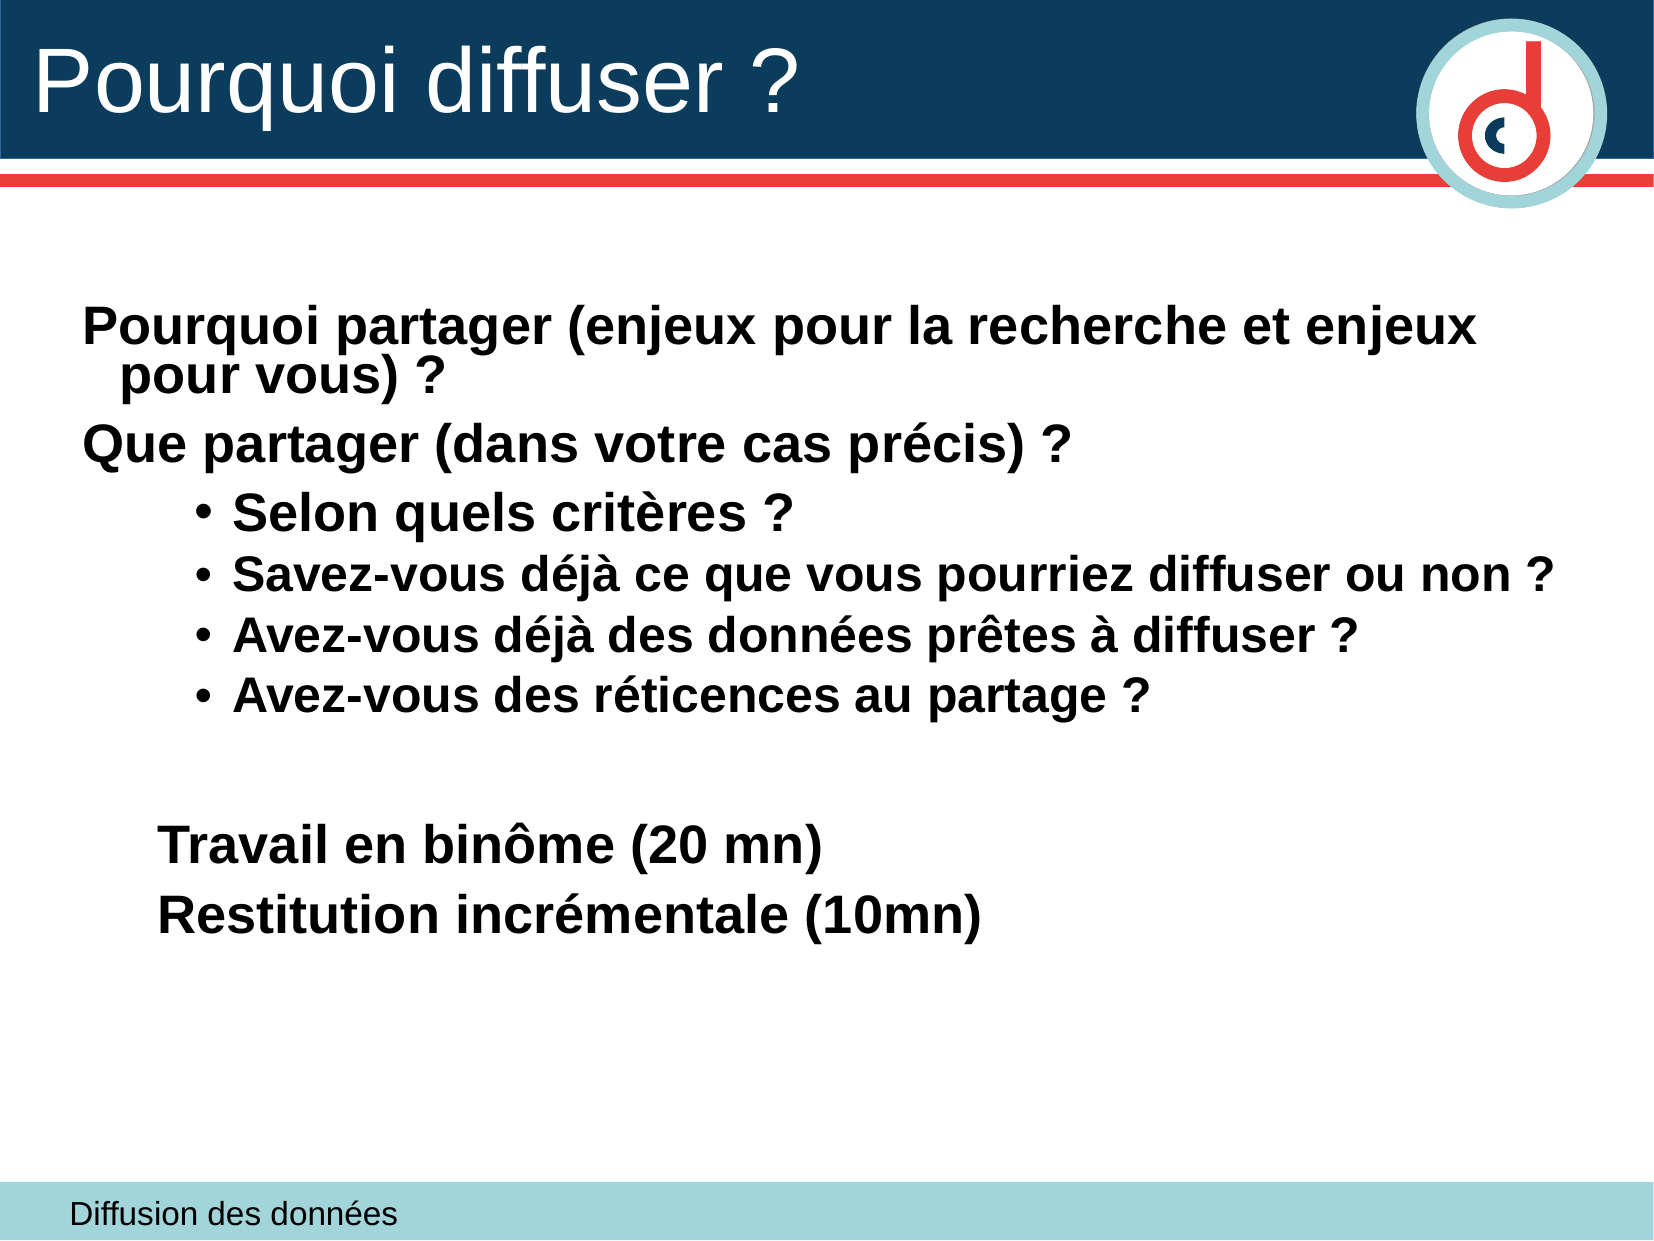

# Pourquoi diffuser ?
Pourquoi partager (enjeux pour la recherche et enjeux pour vous) ?
Que partager (dans votre cas précis) ?
Selon quels critères ?
Savez-vous déjà ce que vous pourriez diffuser ou non ?
Avez-vous déjà des données prêtes à diffuser ?
Avez-vous des réticences au partage ?
Travail en binôme (20 mn)
Restitution incrémentale (10mn)
Diffusion des données